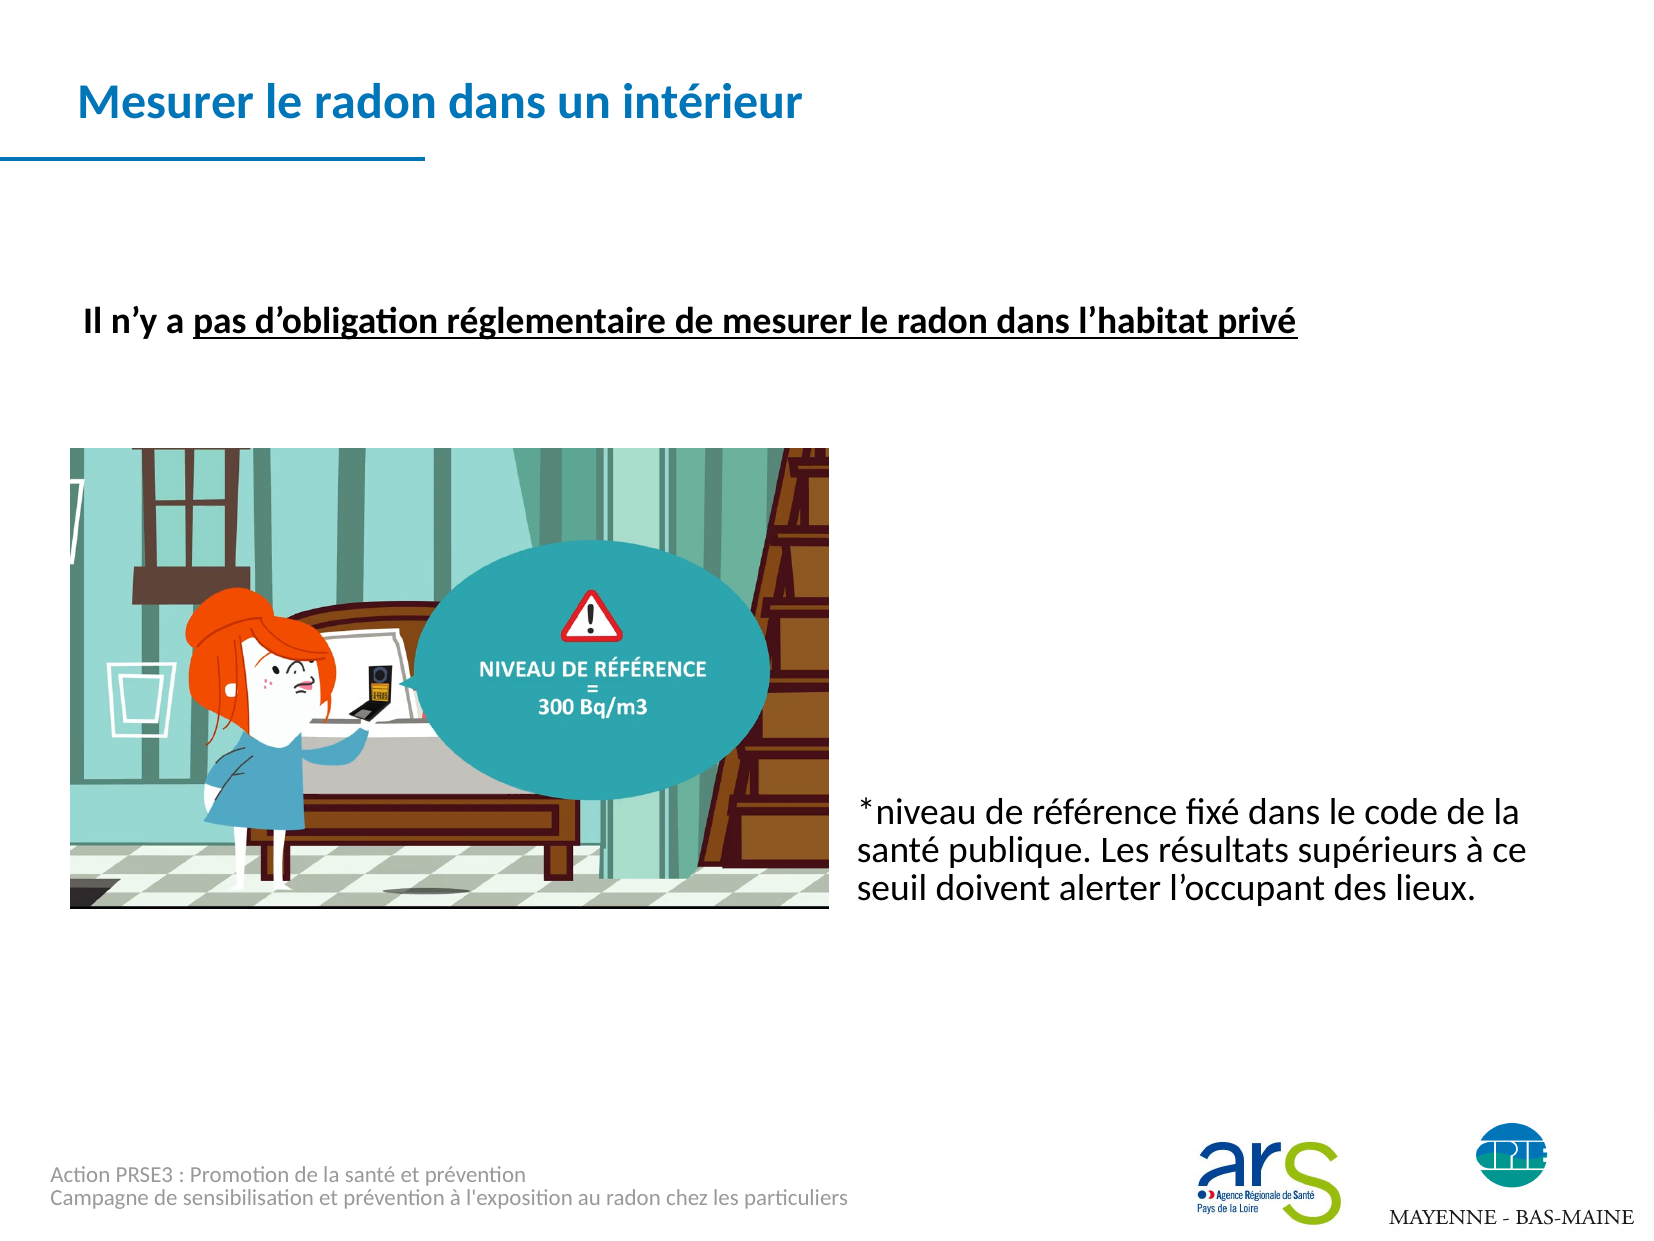

Mesurer le radon dans un intérieur
Il n’y a pas d’obligation réglementaire de mesurer le radon dans l’habitat privé
*niveau de référence fixé dans le code de la santé publique. Les résultats supérieurs à ce seuil doivent alerter l’occupant des lieux.
Action PRSE3 : Promotion de la santé et prévention
Campagne de sensibilisation et prévention à l'exposition au radon chez les particuliers